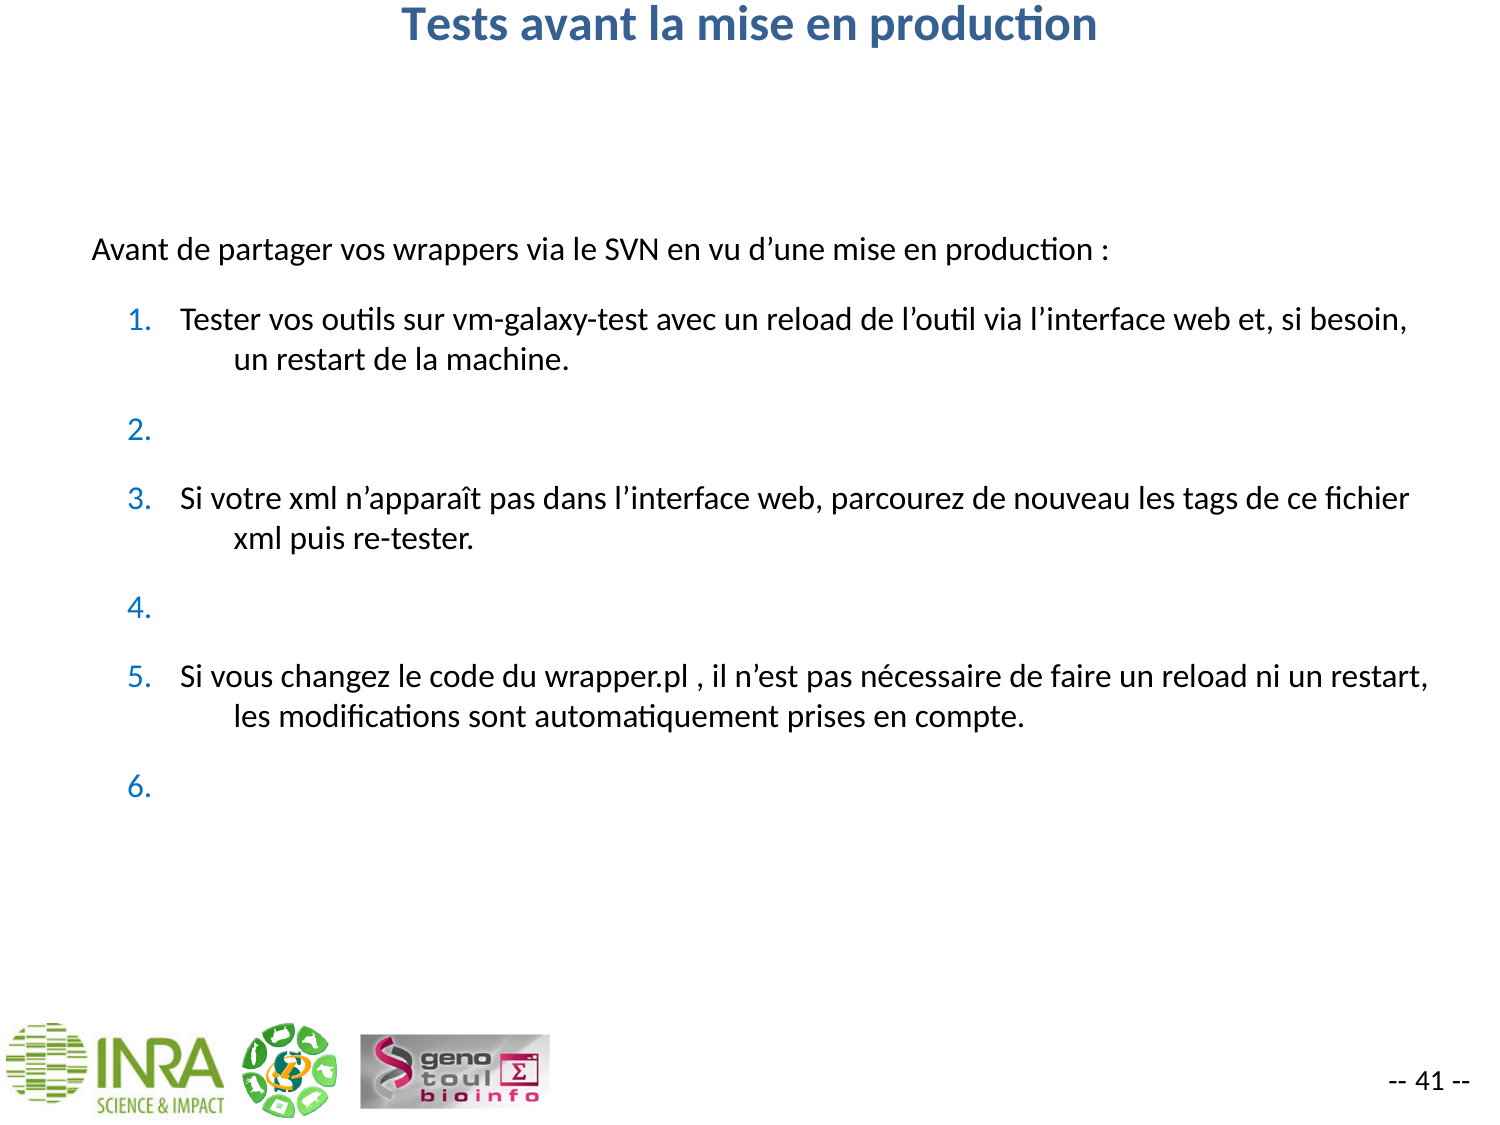

Tests avant la mise en production
Avant de partager vos wrappers via le SVN en vu d’une mise en production :
Tester vos outils sur vm-galaxy-test avec un reload de l’outil via l’interface web et, si besoin, un restart de la machine.
Si votre xml n’apparaît pas dans l’interface web, parcourez de nouveau les tags de ce fichier xml puis re-tester.
Si vous changez le code du wrapper.pl , il n’est pas nécessaire de faire un reload ni un restart, les modifications sont automatiquement prises en compte.